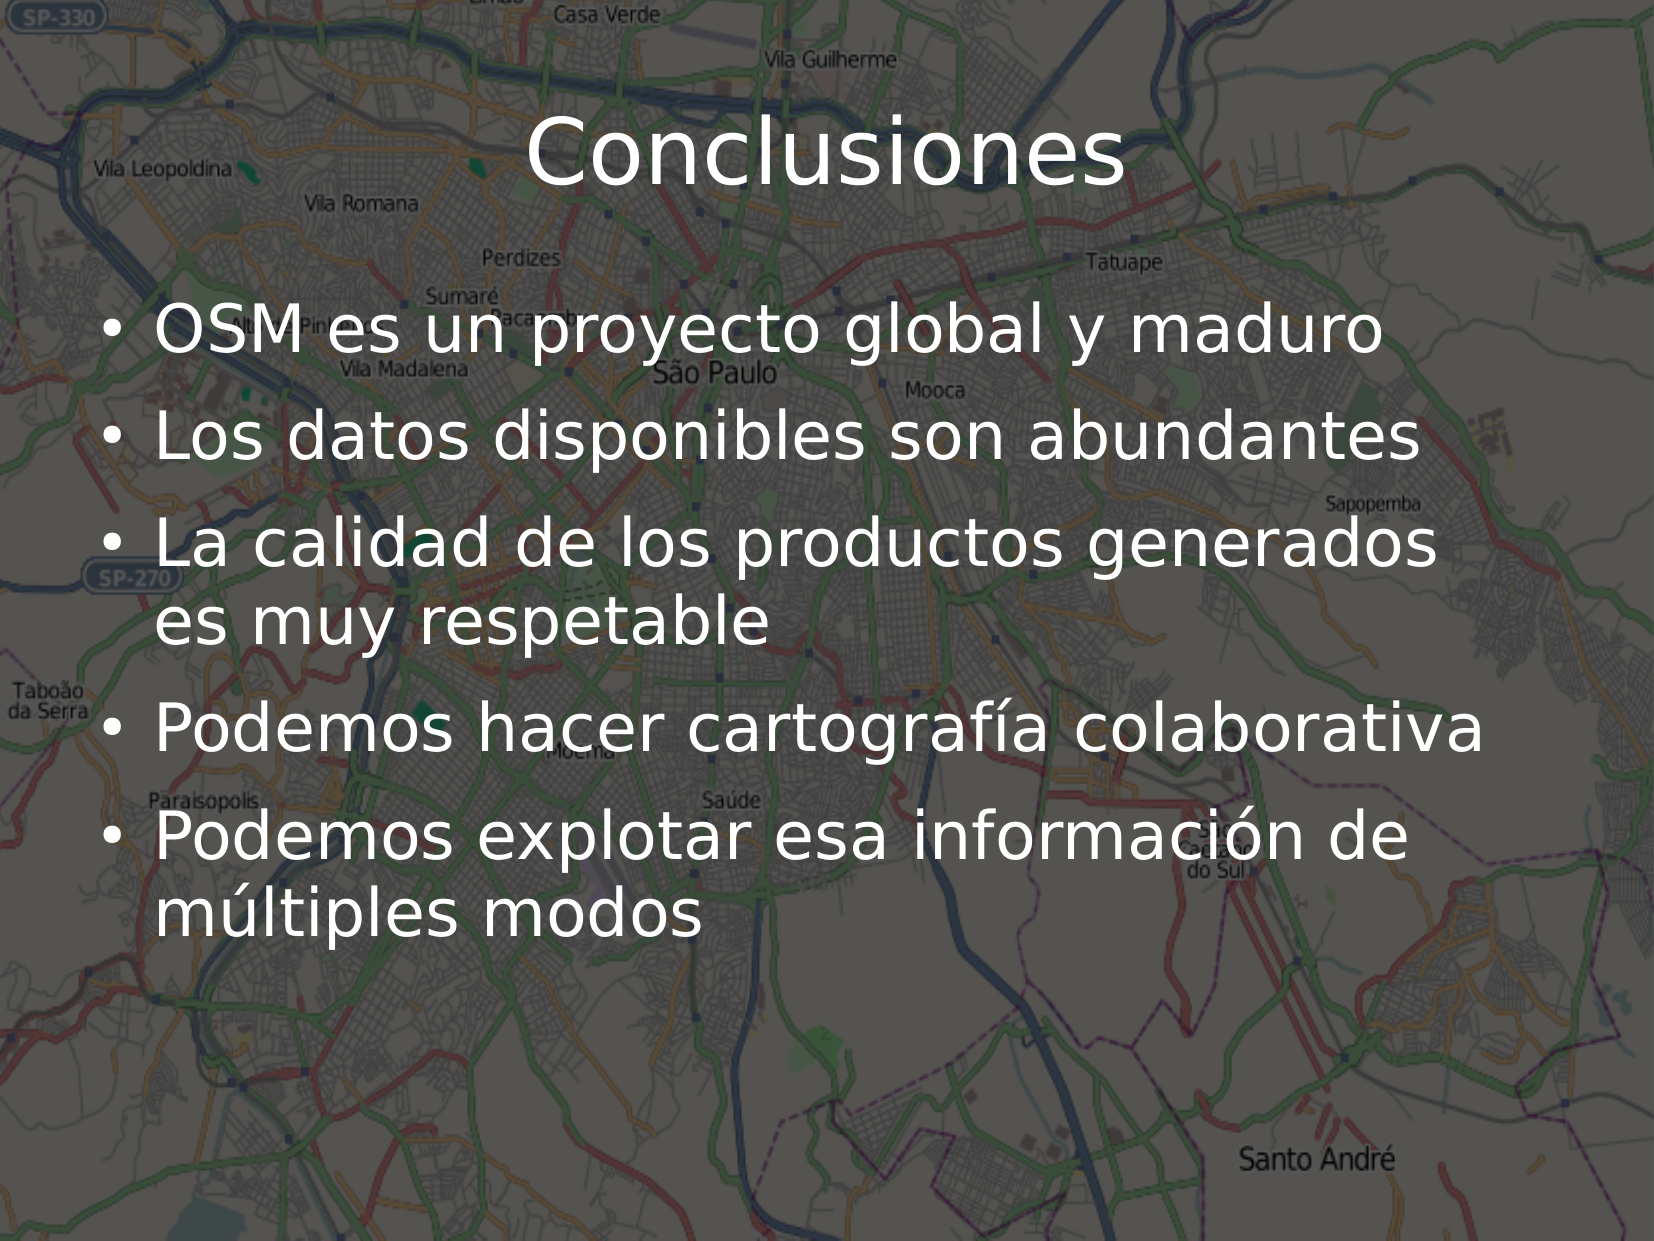

# Conclusiones
OSM es un proyecto global y maduro
Los datos disponibles son abundantes
La calidad de los productos generados
es muy respetable
Podemos hacer cartografía colaborativa
Podemos explotar esa información de múltiples modos